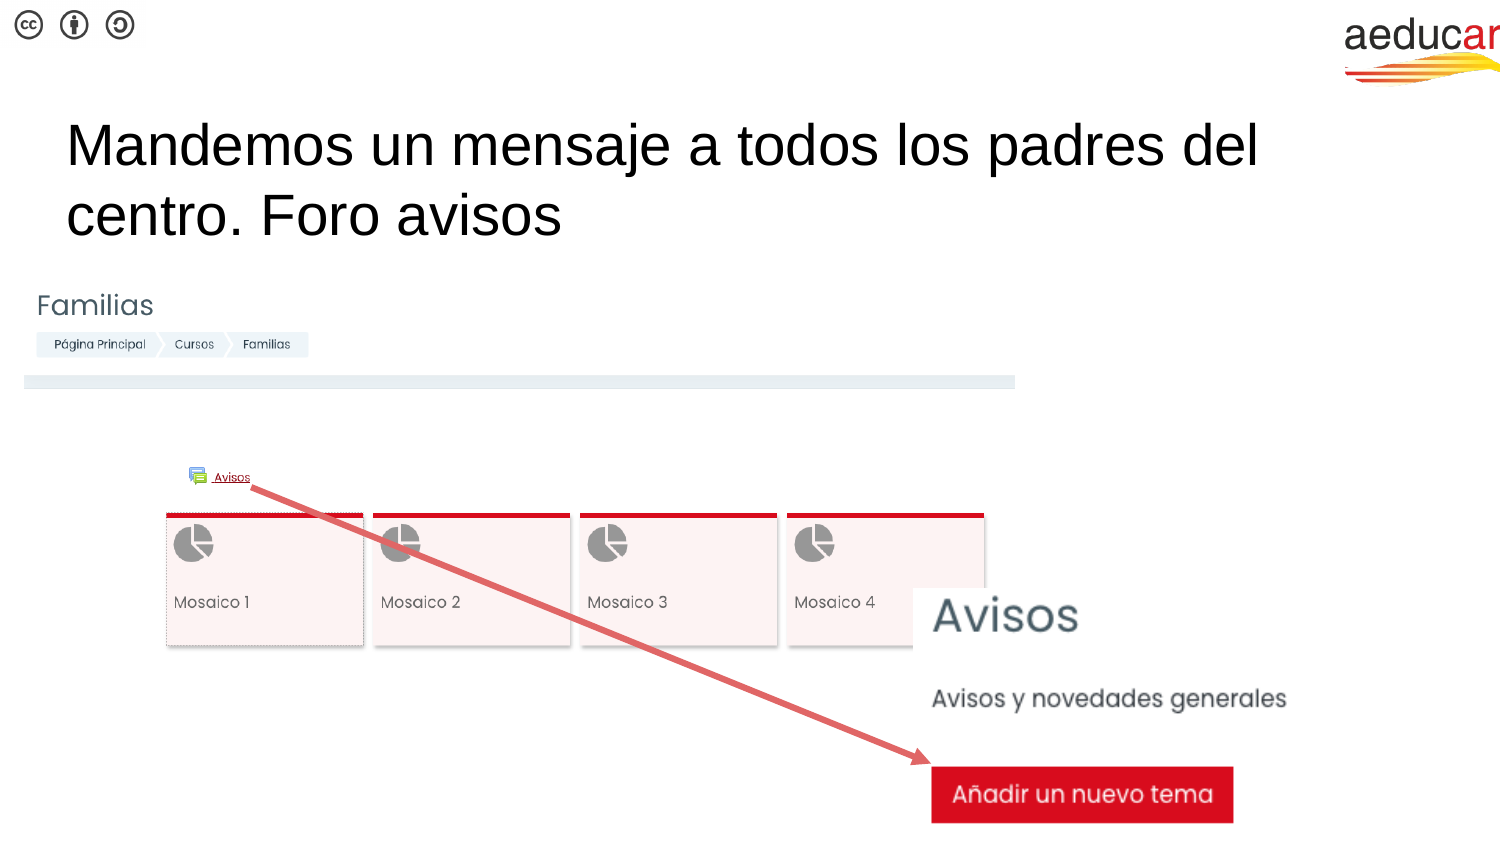

# Mandemos un mensaje a todos los padres del centro. Foro avisos